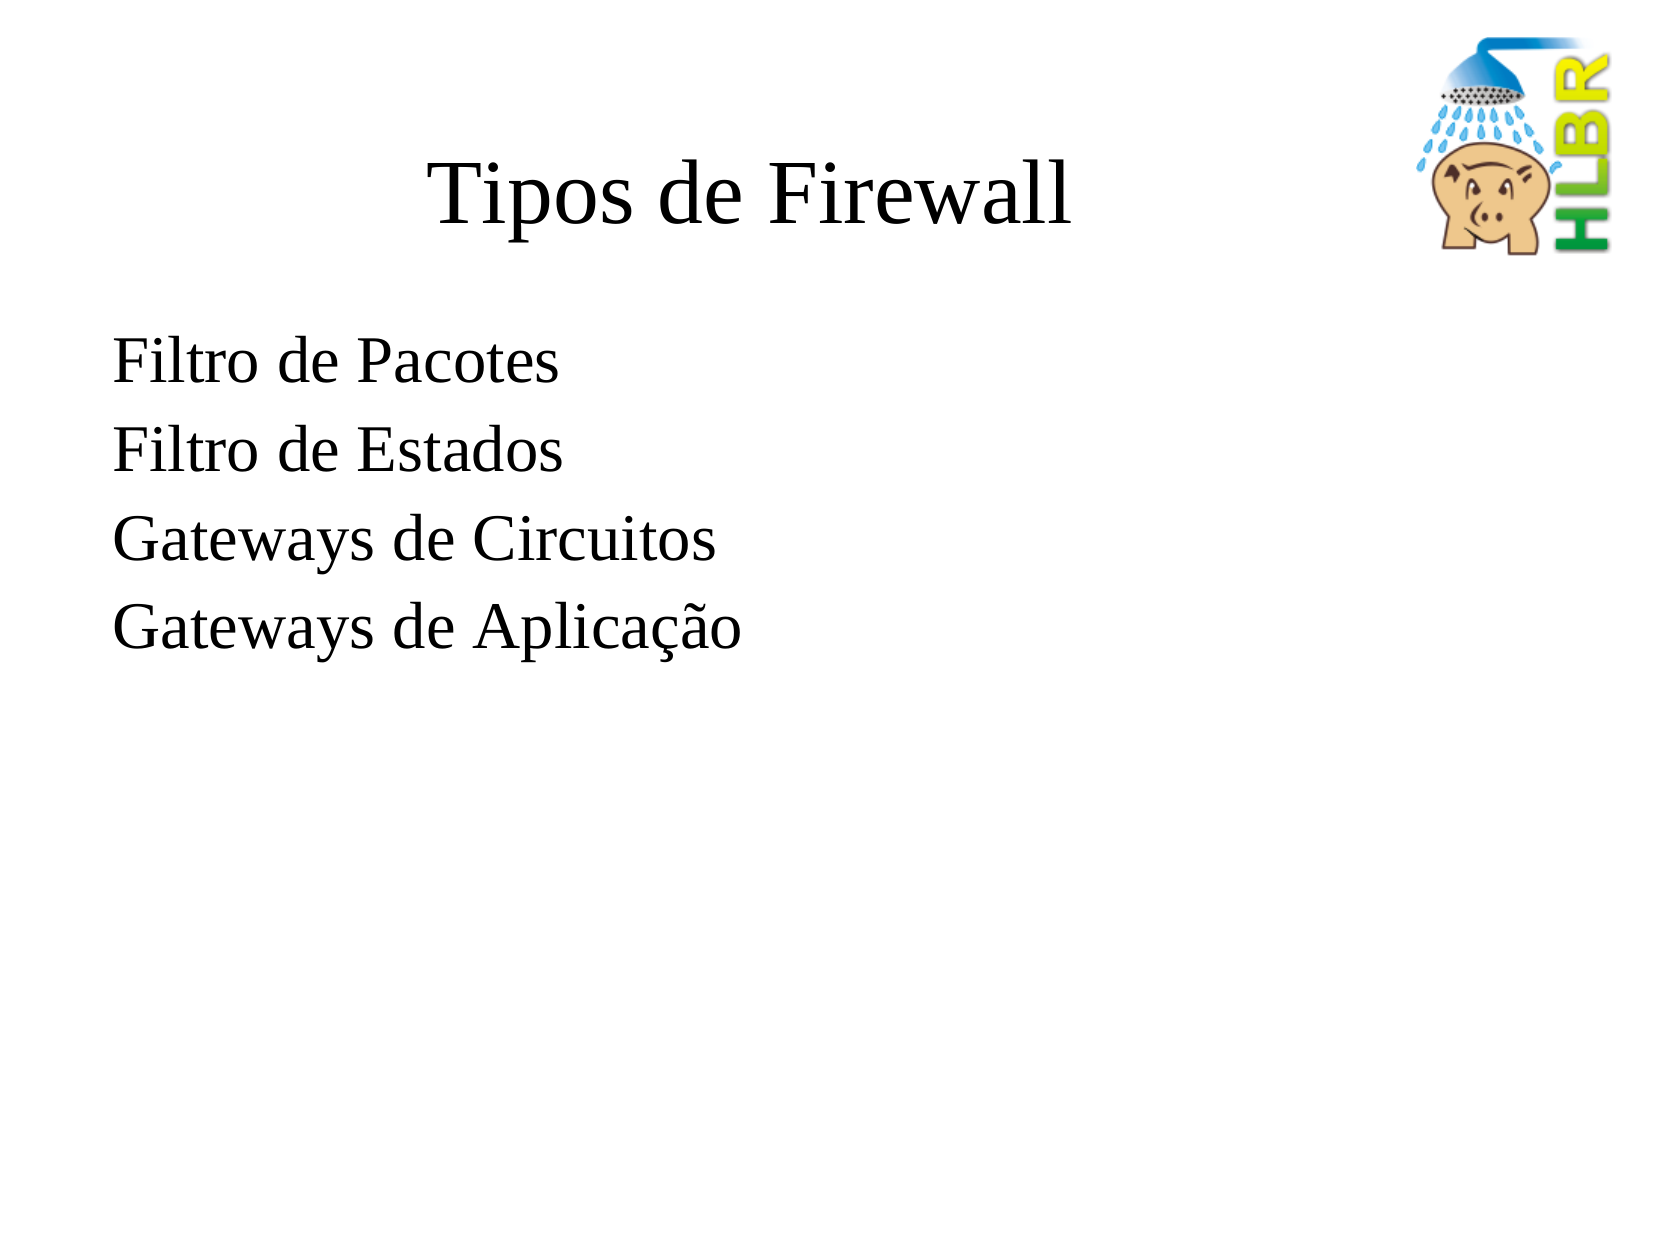

# Tipos de Firewall
Filtro de Pacotes
Filtro de Estados
Gateways de Circuitos
Gateways de Aplicação